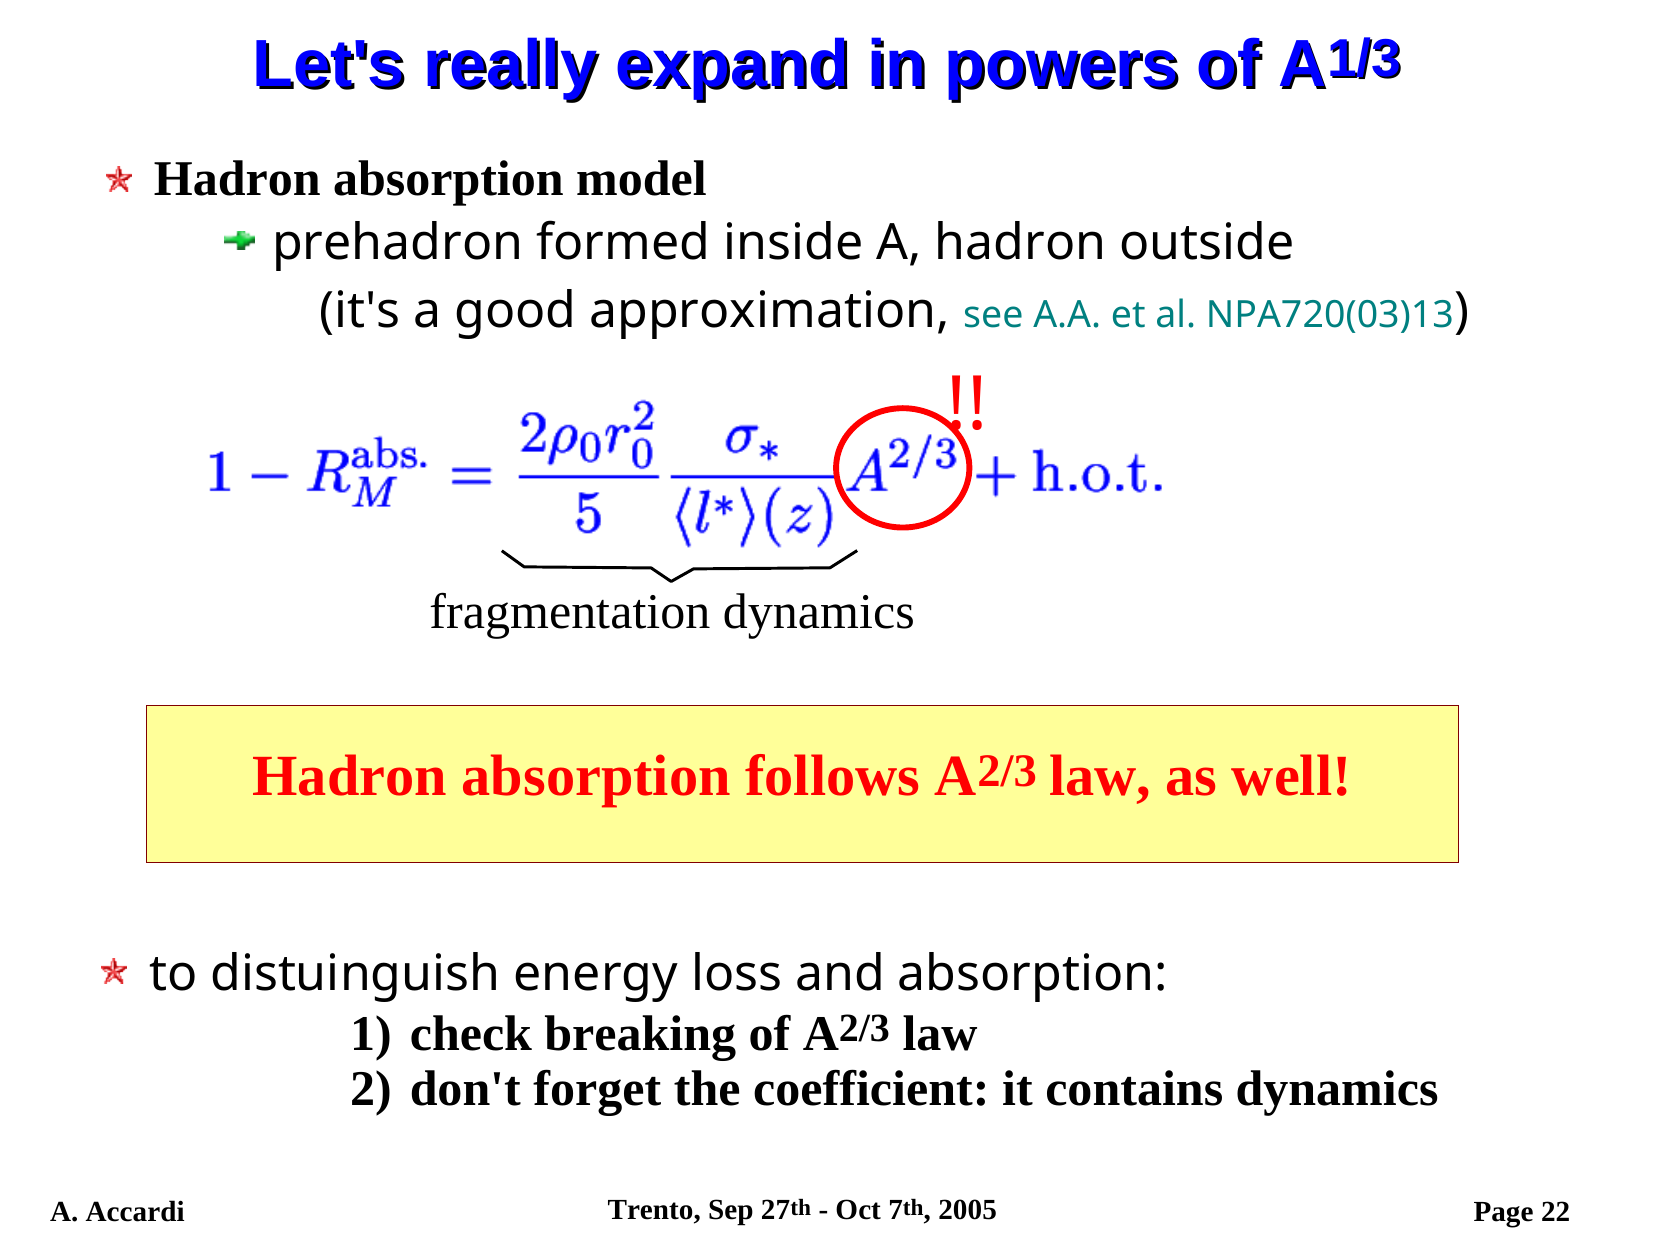

Let's really expand in powers of A1/3
Hadron absorption model
prehadron formed inside A, hadron outside
(it's a good approximation, see A.A. et al. NPA720(03)13)
!!
Hadron absorption follows A2/3 law, as well!
fragmentation dynamics
to distuinguish energy loss and absorption:
 check breaking of A2/3 law
 don't forget the coefficient: it contains dynamics
A. Accardi
Trento, Sep 27th - Oct 7th, 2005
Page